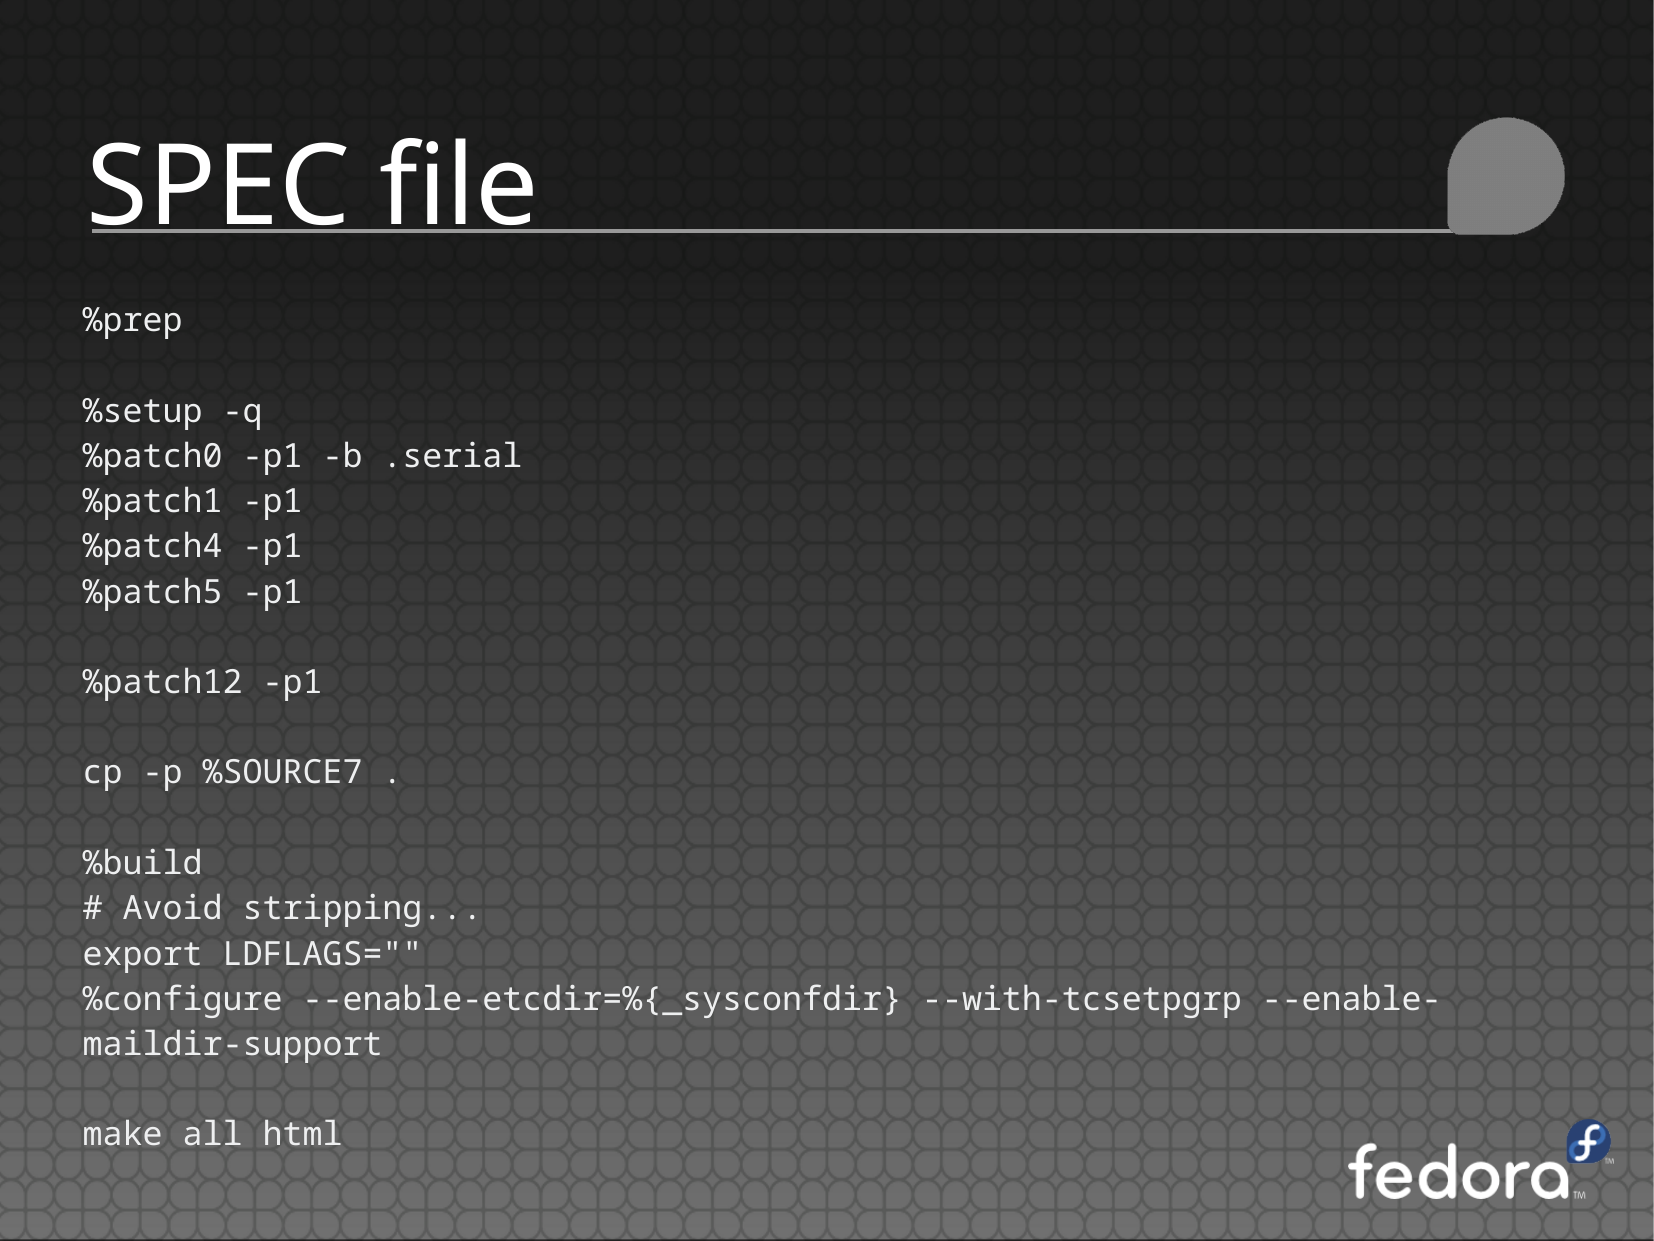

# SPEC file
%prep
%setup -q
%patch0 -p1 -b .serial
%patch1 -p1
%patch4 -p1
%patch5 -p1
%patch12 -p1
cp -p %SOURCE7 .
%build
# Avoid stripping...
export LDFLAGS=""
%configure --enable-etcdir=%{_sysconfdir} --with-tcsetpgrp --enable-maildir-support
make all html